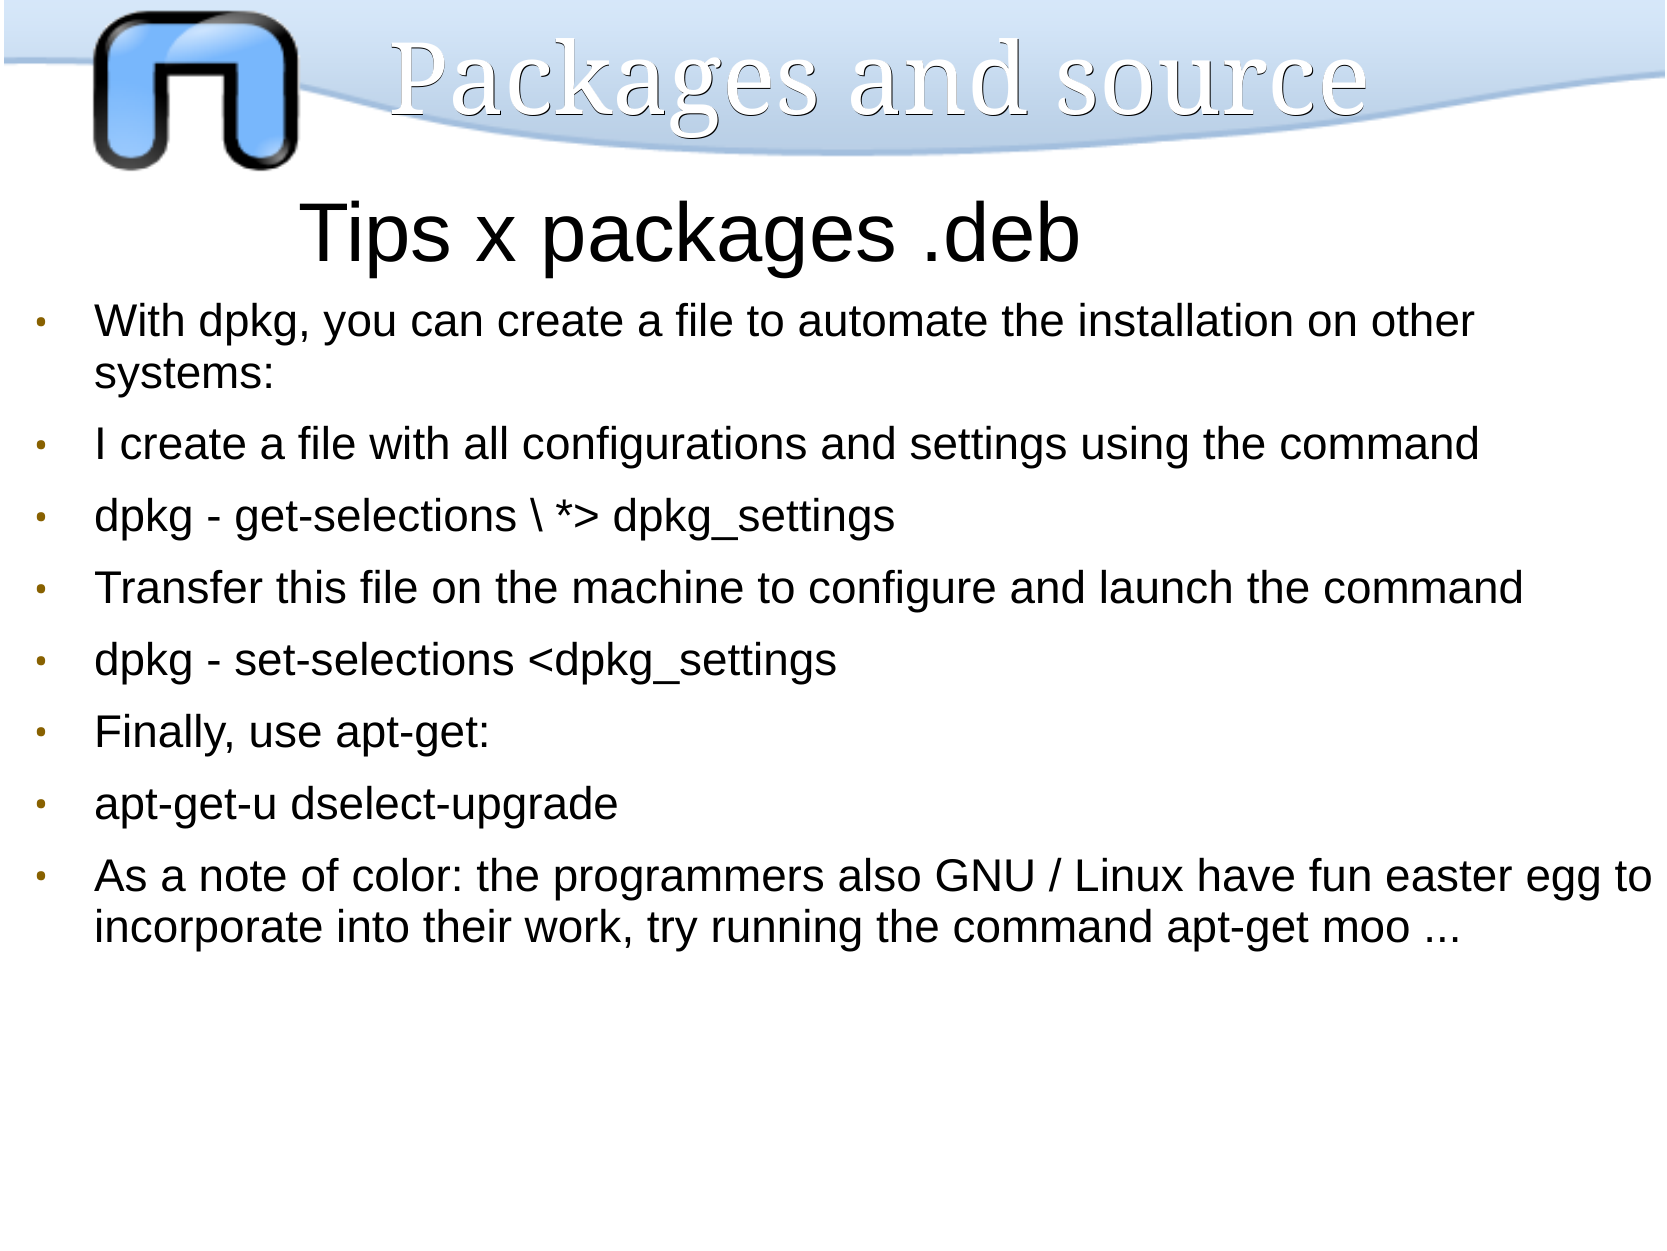

Packages and source
# Tips x packages .deb
With dpkg, you can create a file to automate the installation on other systems:
I create a file with all configurations and settings using the command
dpkg - get-selections \ *> dpkg_settings
Transfer this file on the machine to configure and launch the command
dpkg - set-selections <dpkg_settings
Finally, use apt-get:
apt-get-u dselect-upgrade
As a note of color: the programmers also GNU / Linux have fun easter egg to incorporate into their work, try running the command apt-get moo ...